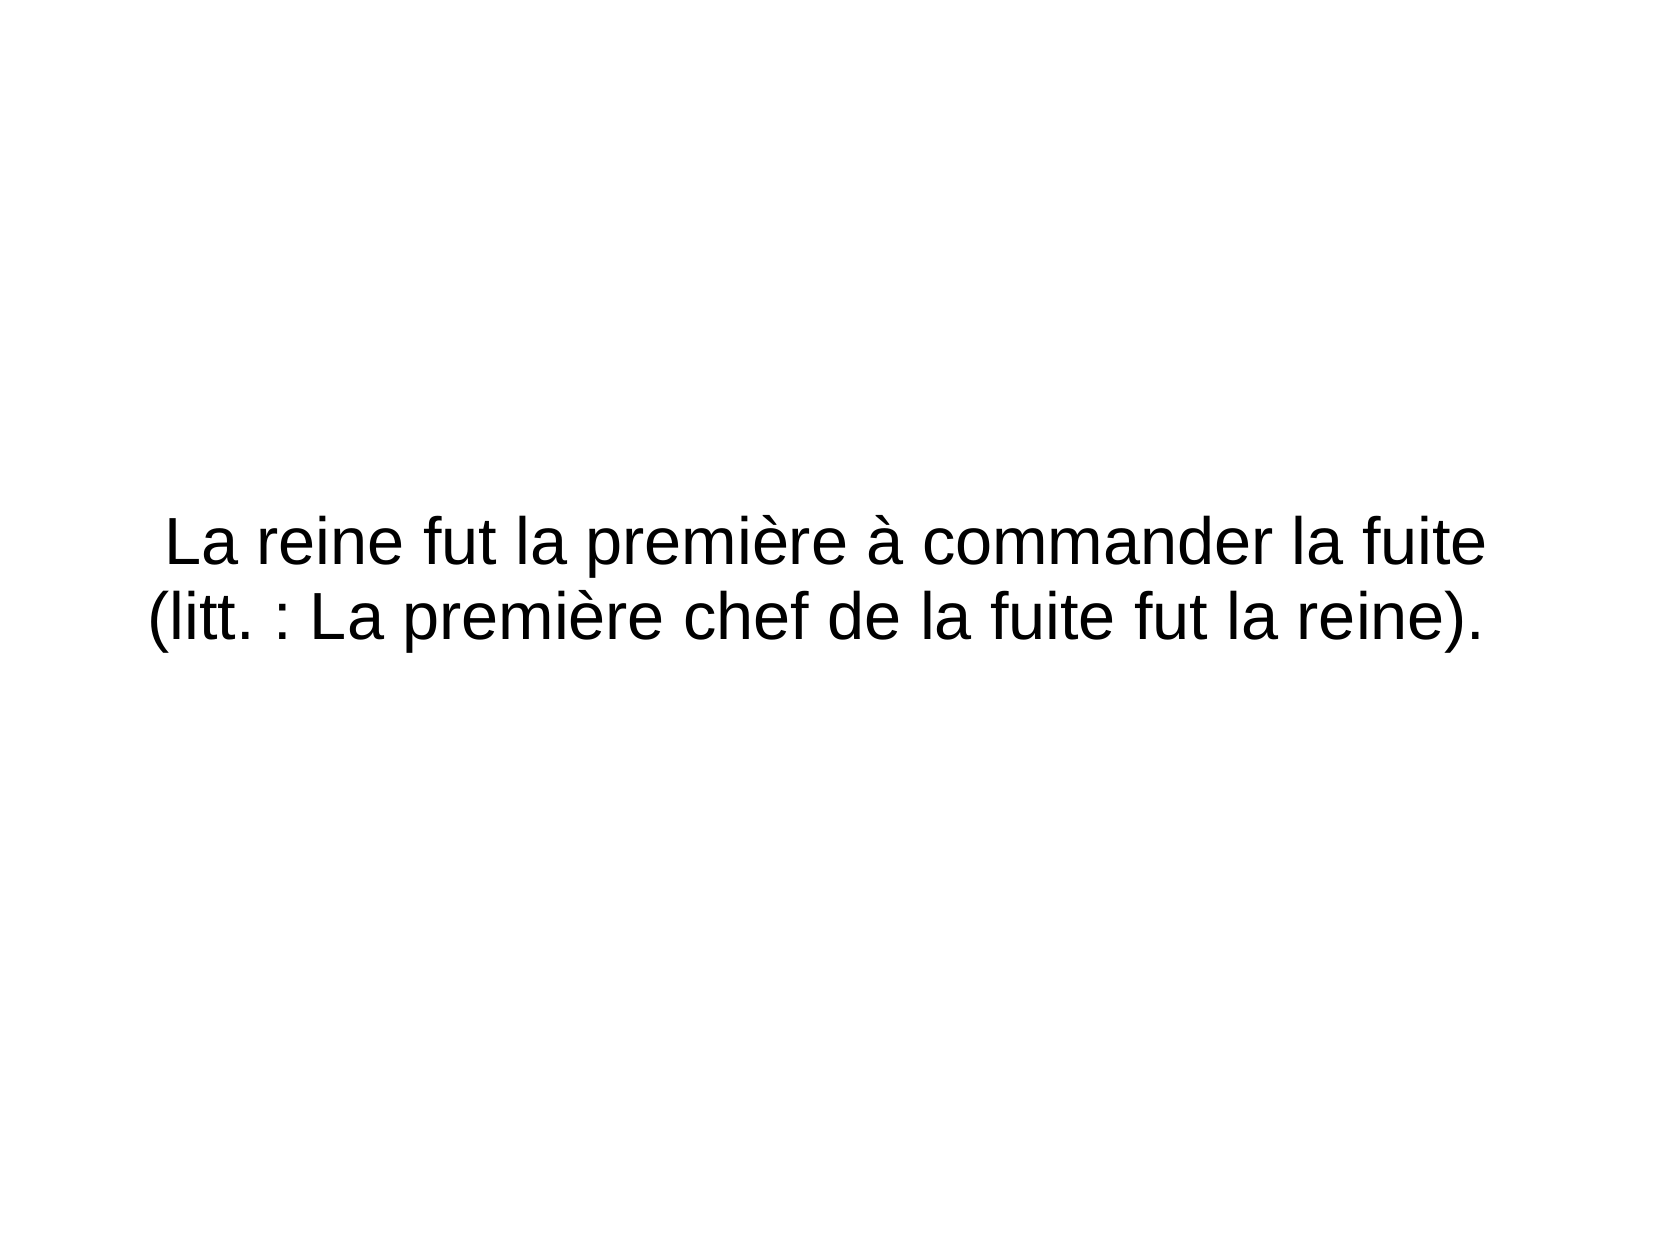

# La reine fut la première à commander la fuite
(litt. : La première chef de la fuite fut la reine).